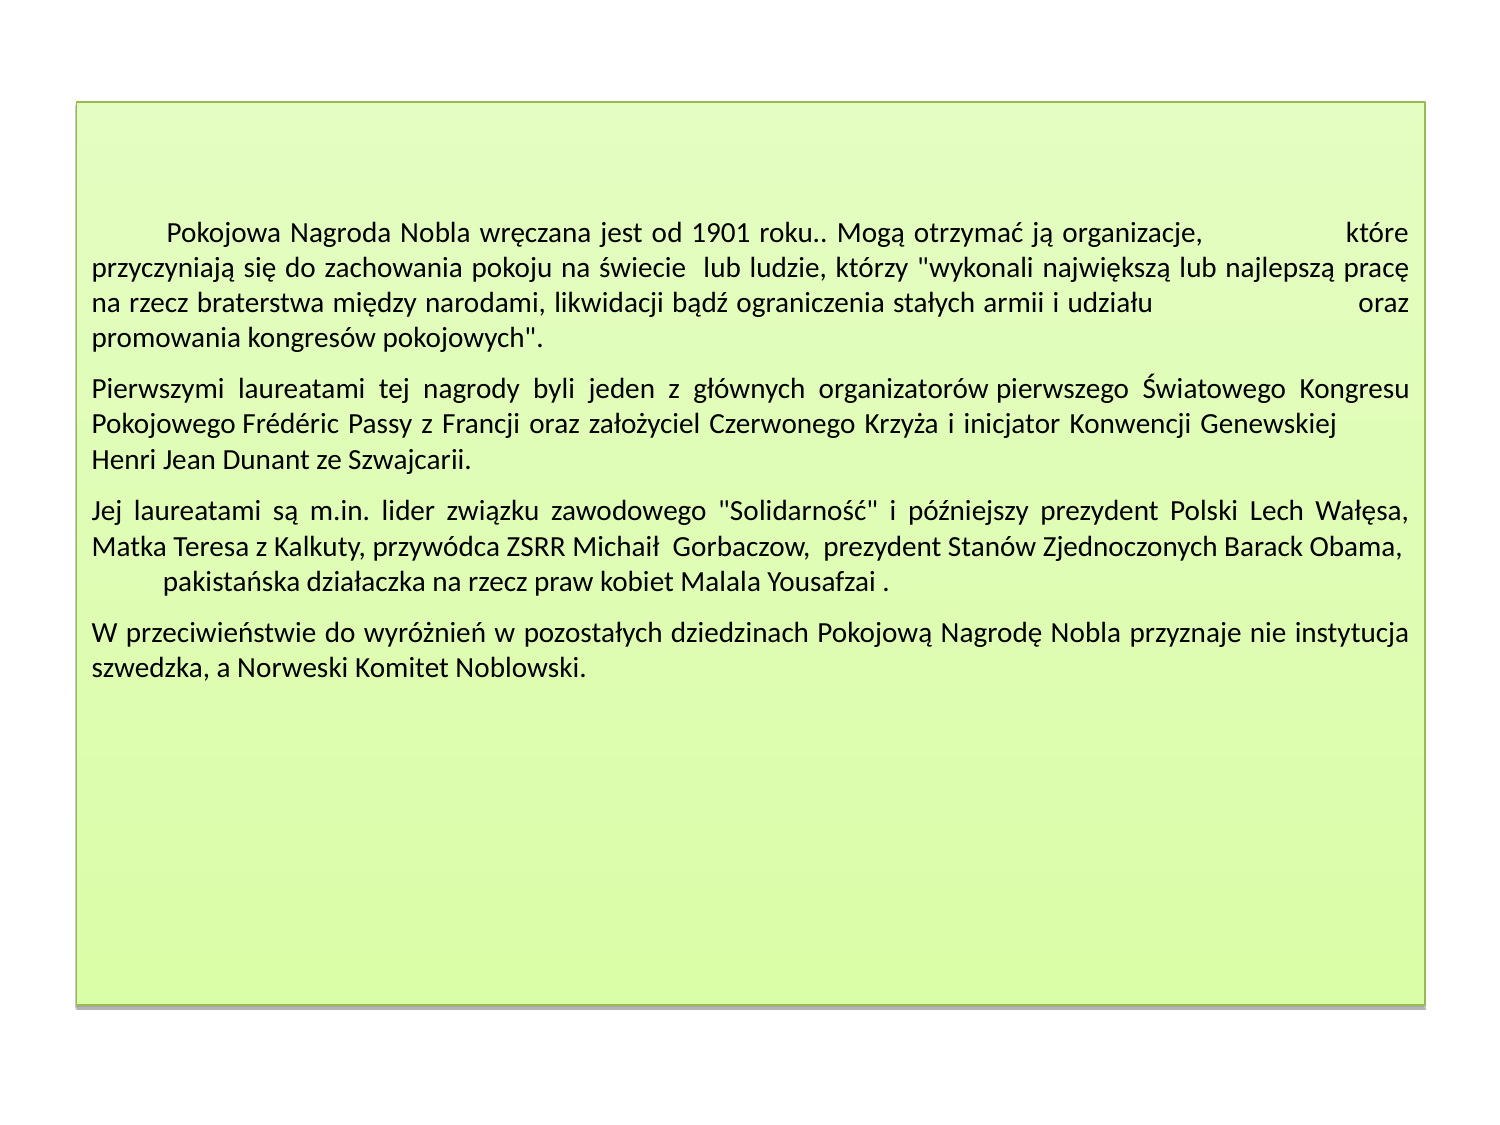

# Pokojowa Nagroda Nobla wręczana jest od 1901 roku.. Mogą otrzymać ją organizacje, które przyczyniają się do zachowania pokoju na świecie lub ludzie, którzy "wykonali największą lub najlepszą pracę na rzecz braterstwa między narodami, likwidacji bądź ograniczenia stałych armii i udziału oraz promowania kongresów pokojowych".
Pierwszymi laureatami tej nagrody byli jeden z głównych organizatorów pierwszego Światowego Kongresu Pokojowego Frédéric Passy z Francji oraz założyciel Czerwonego Krzyża i inicjator Konwencji Genewskiej Henri Jean Dunant ze Szwajcarii.
Jej laureatami są m.in. lider związku zawodowego "Solidarność" i późniejszy prezydent Polski Lech Wałęsa, Matka Teresa z Kalkuty, przywódca ZSRR Michaił Gorbaczow, prezydent Stanów Zjednoczonych Barack Obama, pakistańska działaczka na rzecz praw kobiet Malala Yousafzai .
W przeciwieństwie do wyróżnień w pozostałych dziedzinach Pokojową Nagrodę Nobla przyznaje nie instytucja szwedzka, a Norweski Komitet Noblowski.